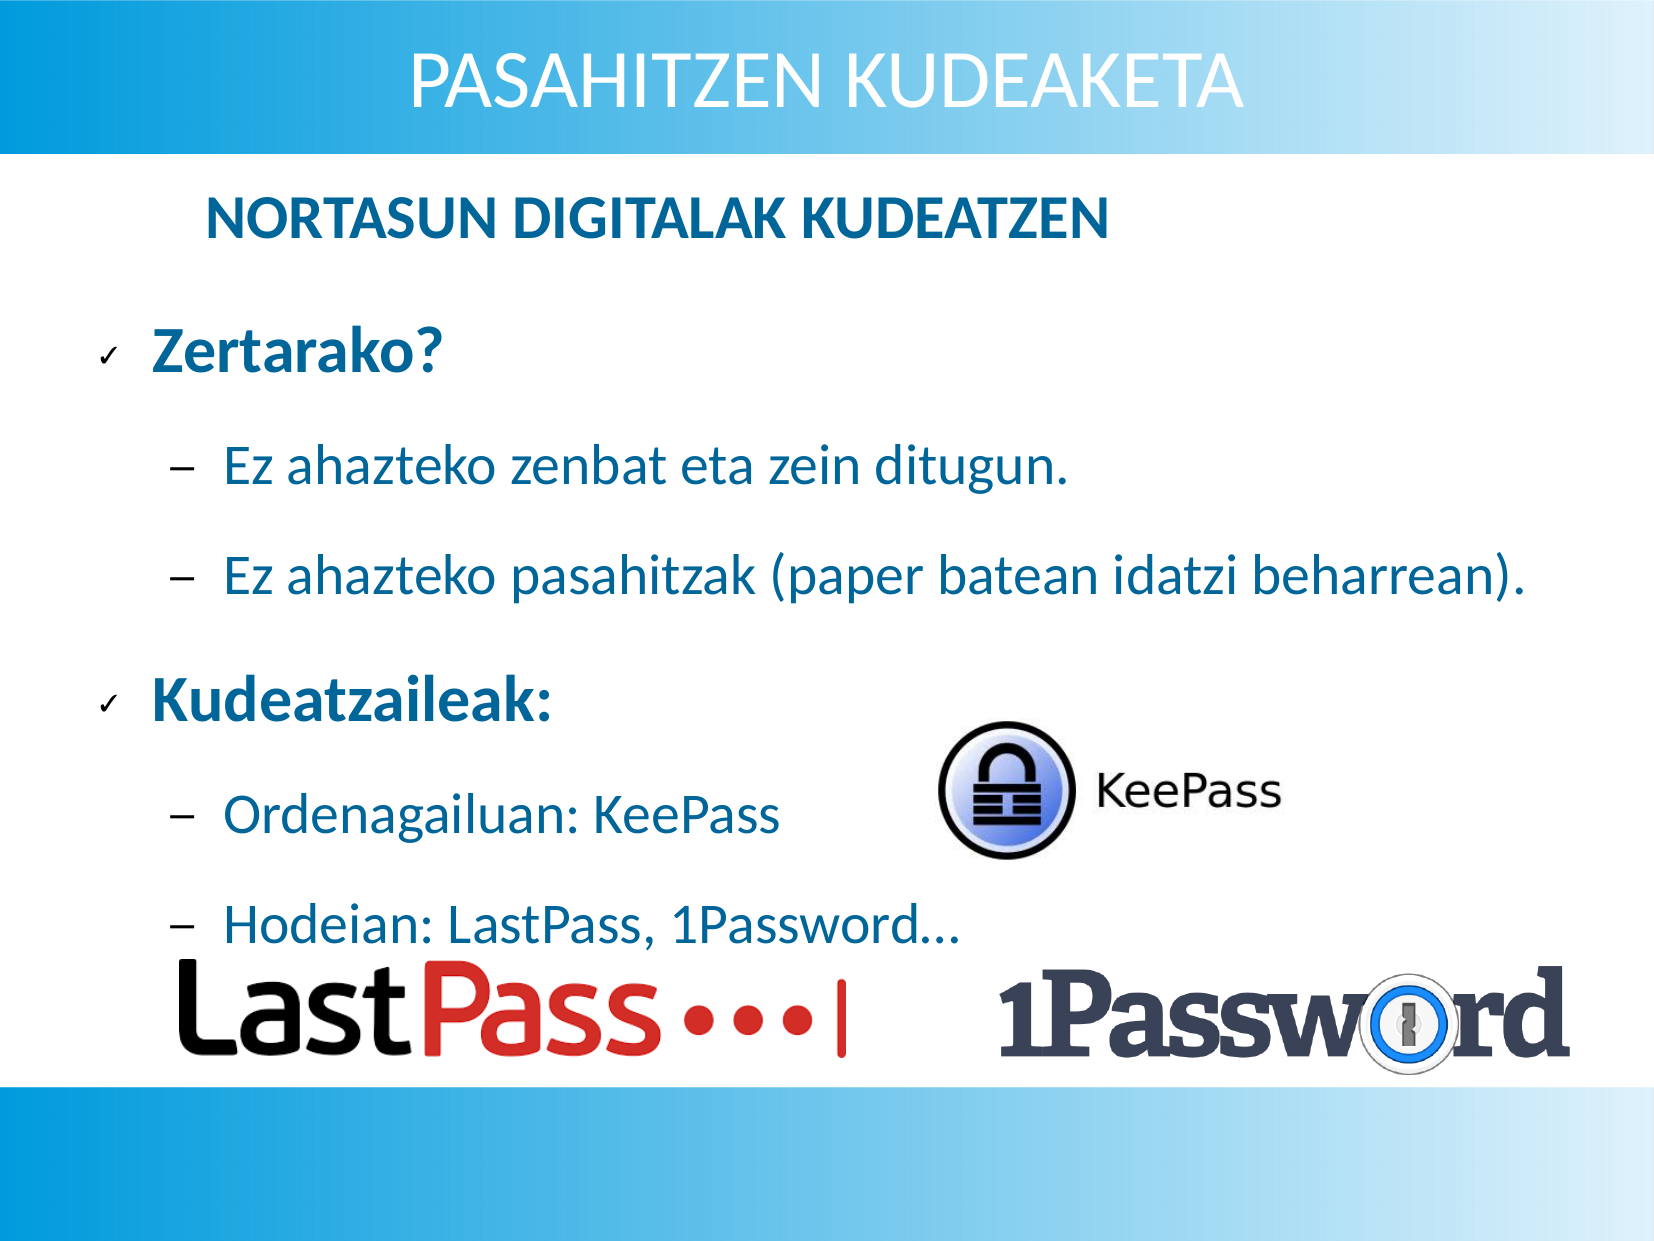

# PASAHITZEN KUDEAKETA
NORTASUN DIGITALAK KUDEATZEN
Zertarako?
Ez ahazteko zenbat eta zein ditugun.
Ez ahazteko pasahitzak (paper batean idatzi beharrean).
Kudeatzaileak:
Ordenagailuan: KeePass
Hodeian: LastPass, 1Password…